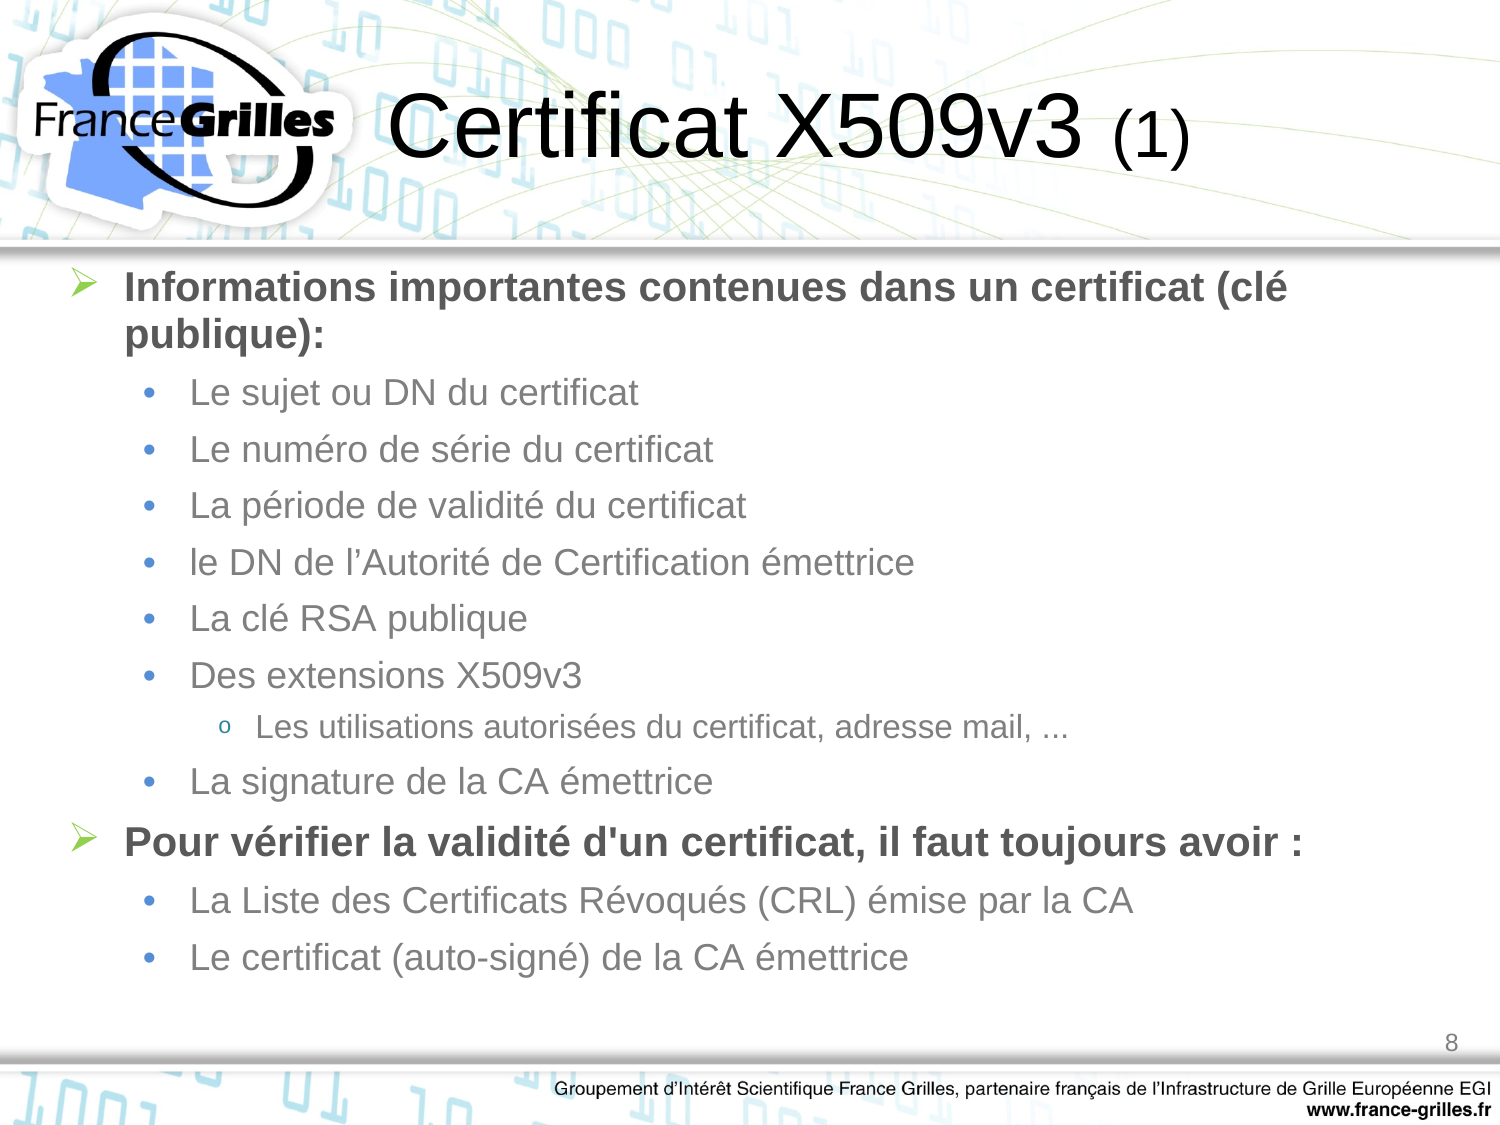

# Certificat X509v3 (1)
Informations importantes contenues dans un certificat (clé publique):
Le sujet ou DN du certificat
Le numéro de série du certificat
La période de validité du certificat
le DN de l’Autorité de Certification émettrice
La clé RSA publique
Des extensions X509v3
Les utilisations autorisées du certificat, adresse mail, ...
La signature de la CA émettrice
Pour vérifier la validité d'un certificat, il faut toujours avoir :
La Liste des Certificats Révoqués (CRL) émise par la CA
Le certificat (auto-signé) de la CA émettrice
8